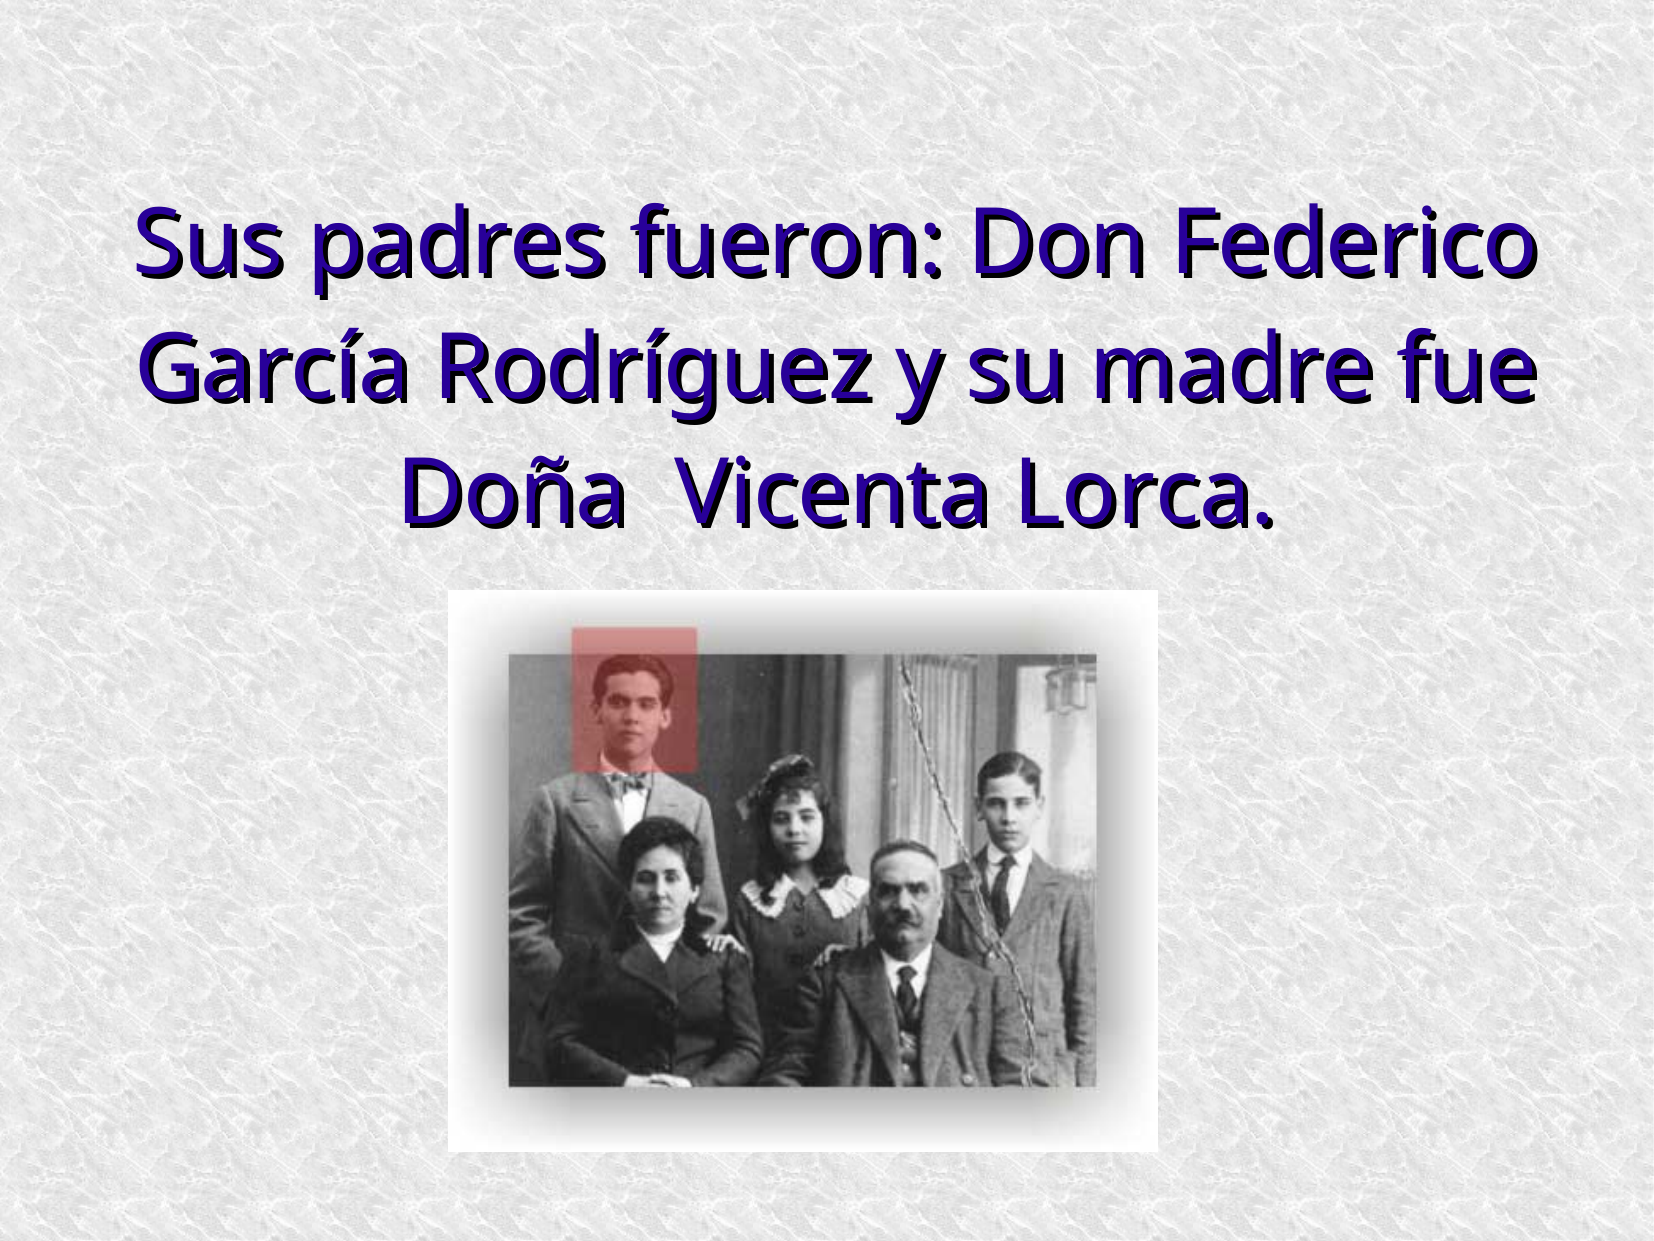

Sus padres fueron: Don Federico
García Rodríguez y su madre fue
Doña Vicenta Lorca.